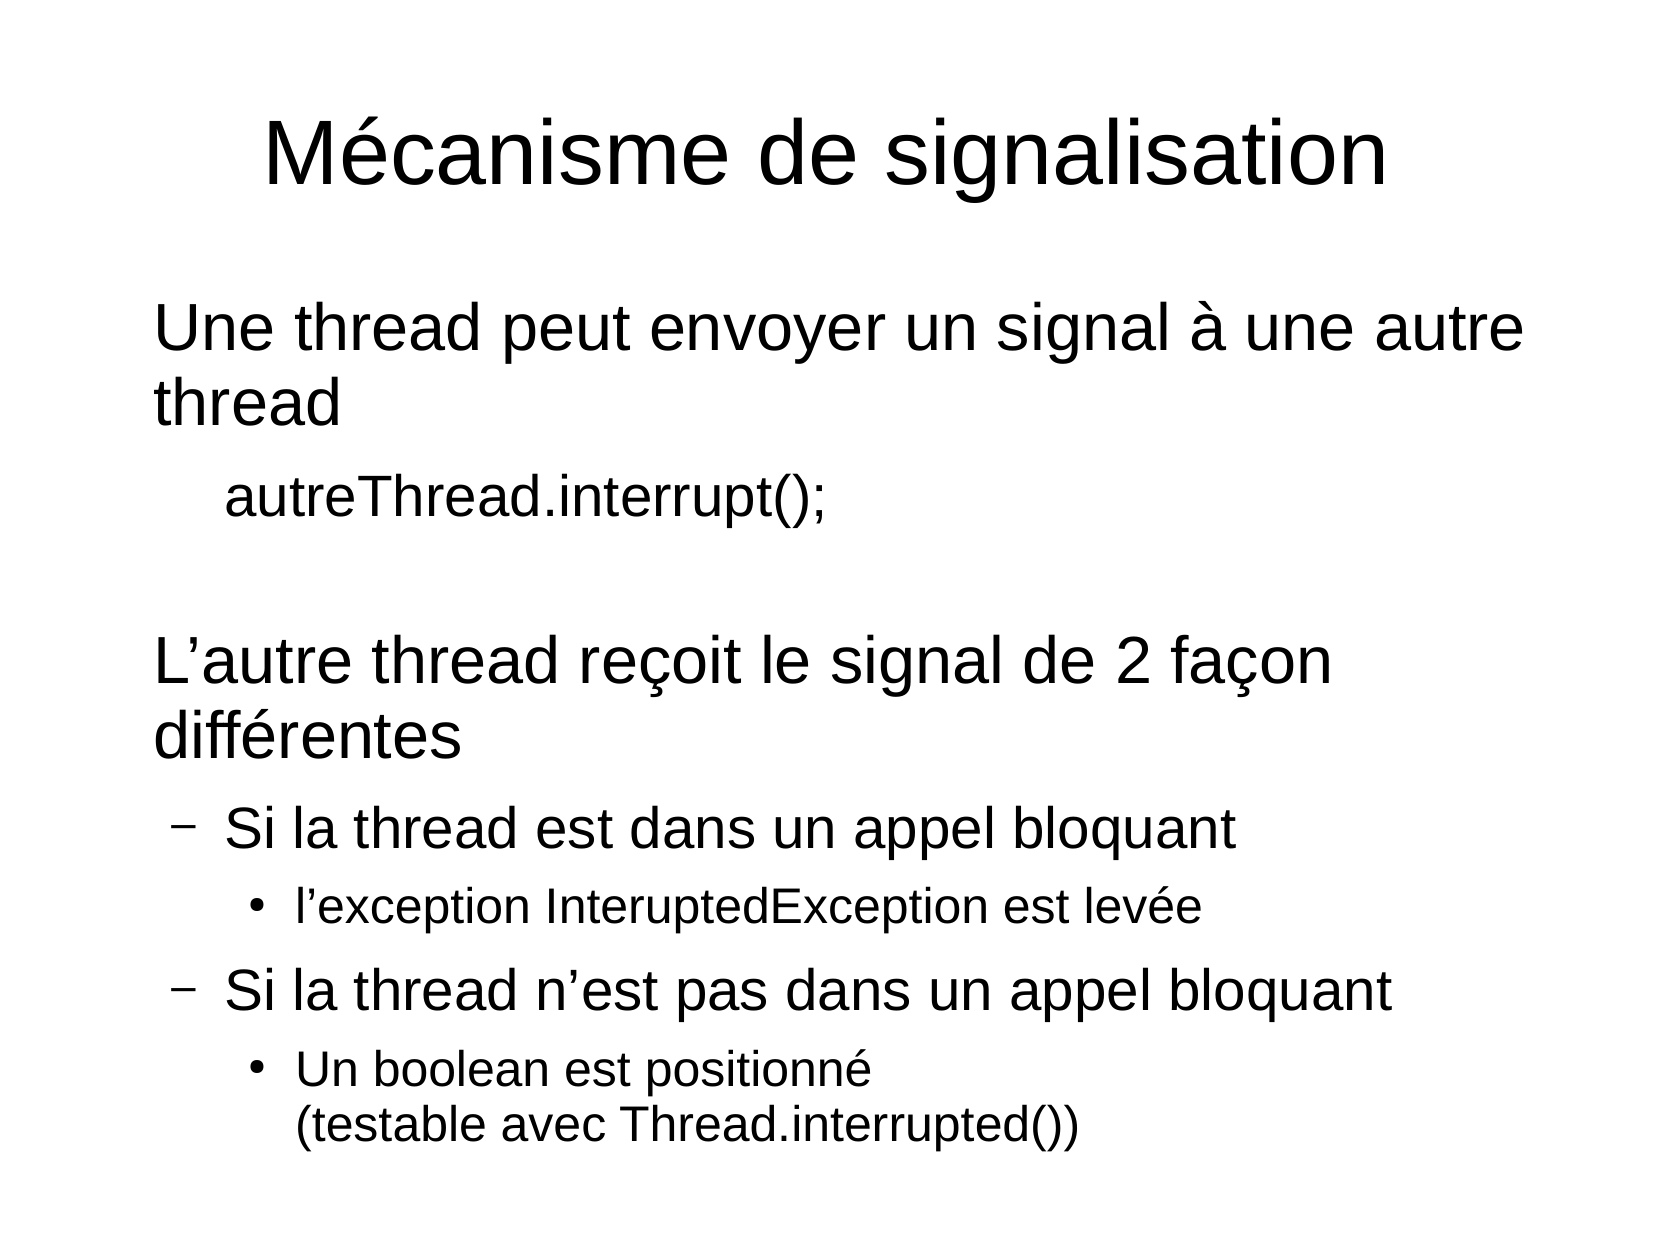

# Mécanisme de signalisation
Une thread peut envoyer un signal à une autre thread
autreThread.interrupt();
L’autre thread reçoit le signal de 2 façon différentes
Si la thread est dans un appel bloquant
l’exception InteruptedException est levée
Si la thread n’est pas dans un appel bloquant
Un boolean est positionné
(testable avec Thread.interrupted())